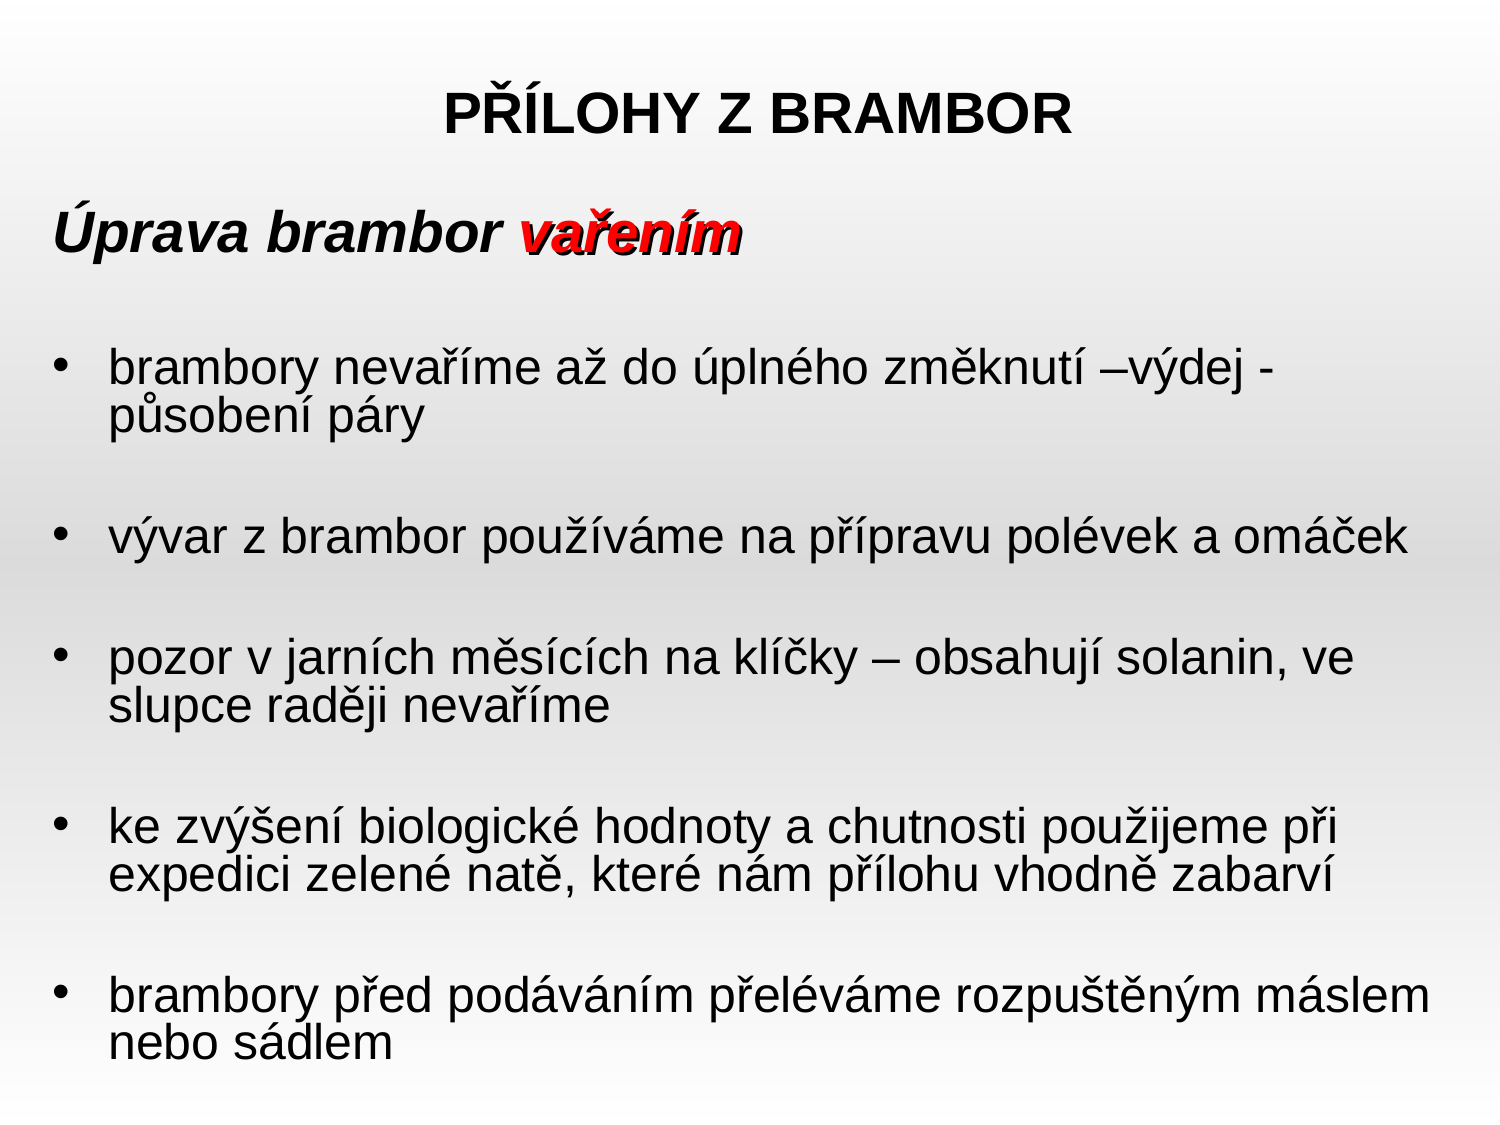

# PŘÍLOHY Z BRAMBOR
Úprava brambor vařením
brambory nevaříme až do úplného změknutí –výdej - působení páry
vývar z brambor používáme na přípravu polévek a omáček
pozor v jarních měsících na klíčky – obsahují solanin, ve slupce raději nevaříme
ke zvýšení biologické hodnoty a chutnosti použijeme při expedici zelené natě, které nám přílohu vhodně zabarví
brambory před podáváním přeléváme rozpuštěným máslem nebo sádlem